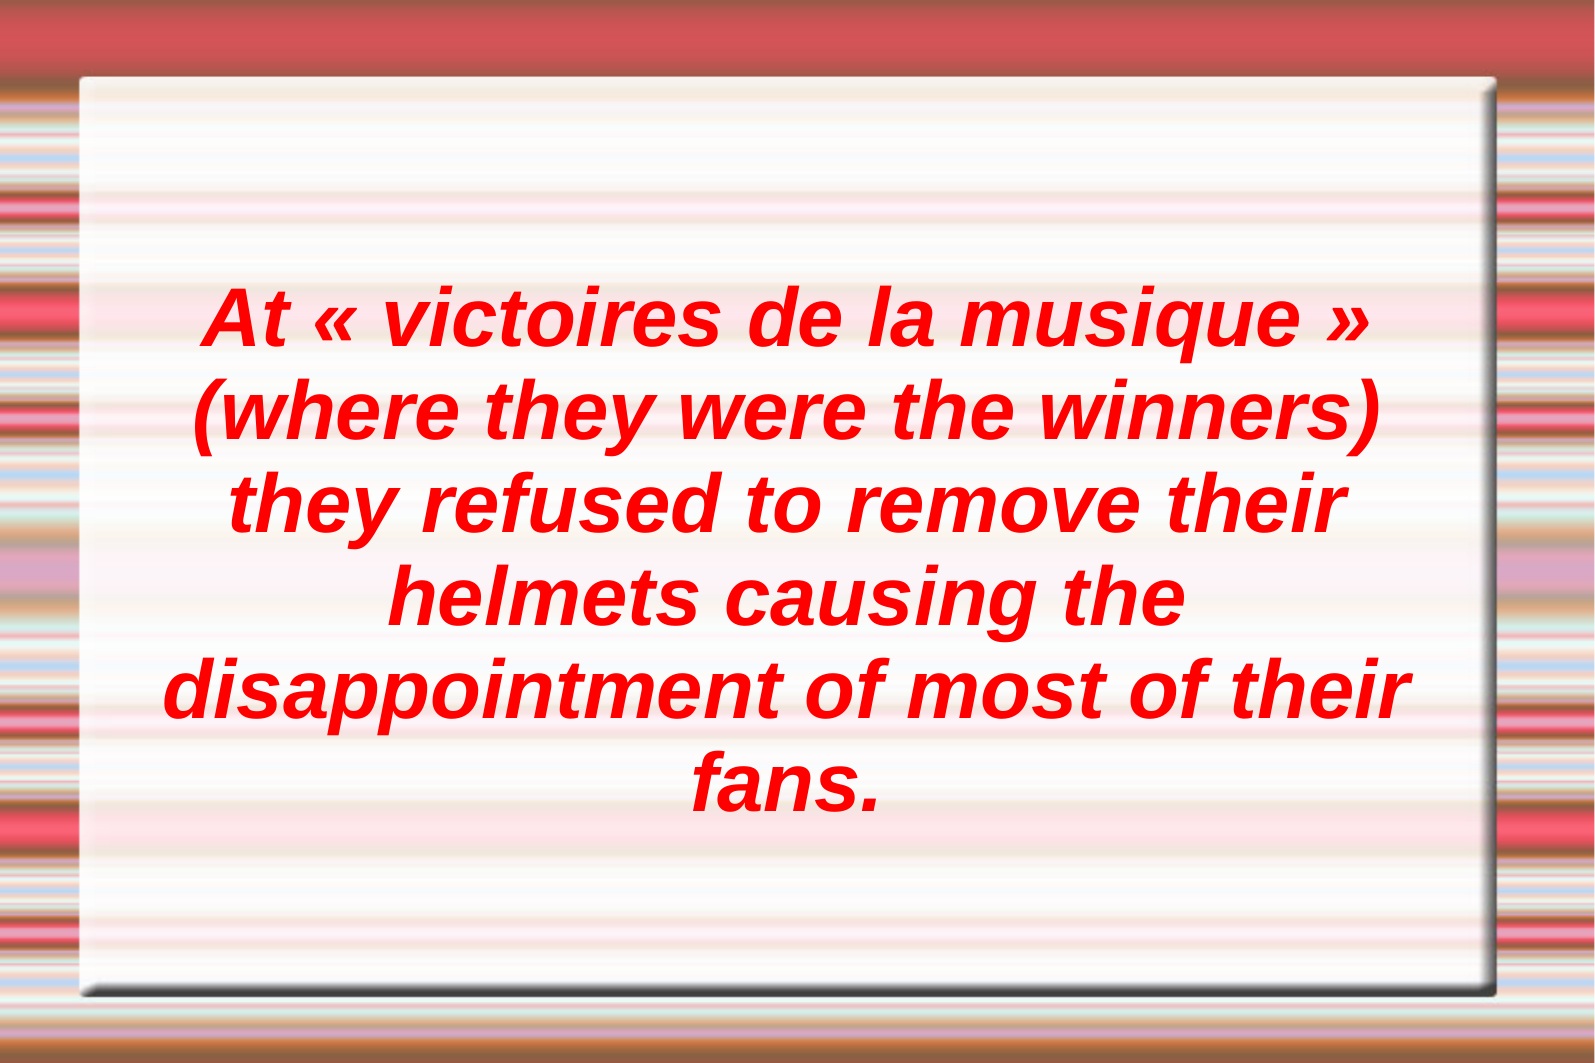

# At « victoires de la musique » (where they were the winners) they refused to remove their helmets causing the disappointment of most of their fans.